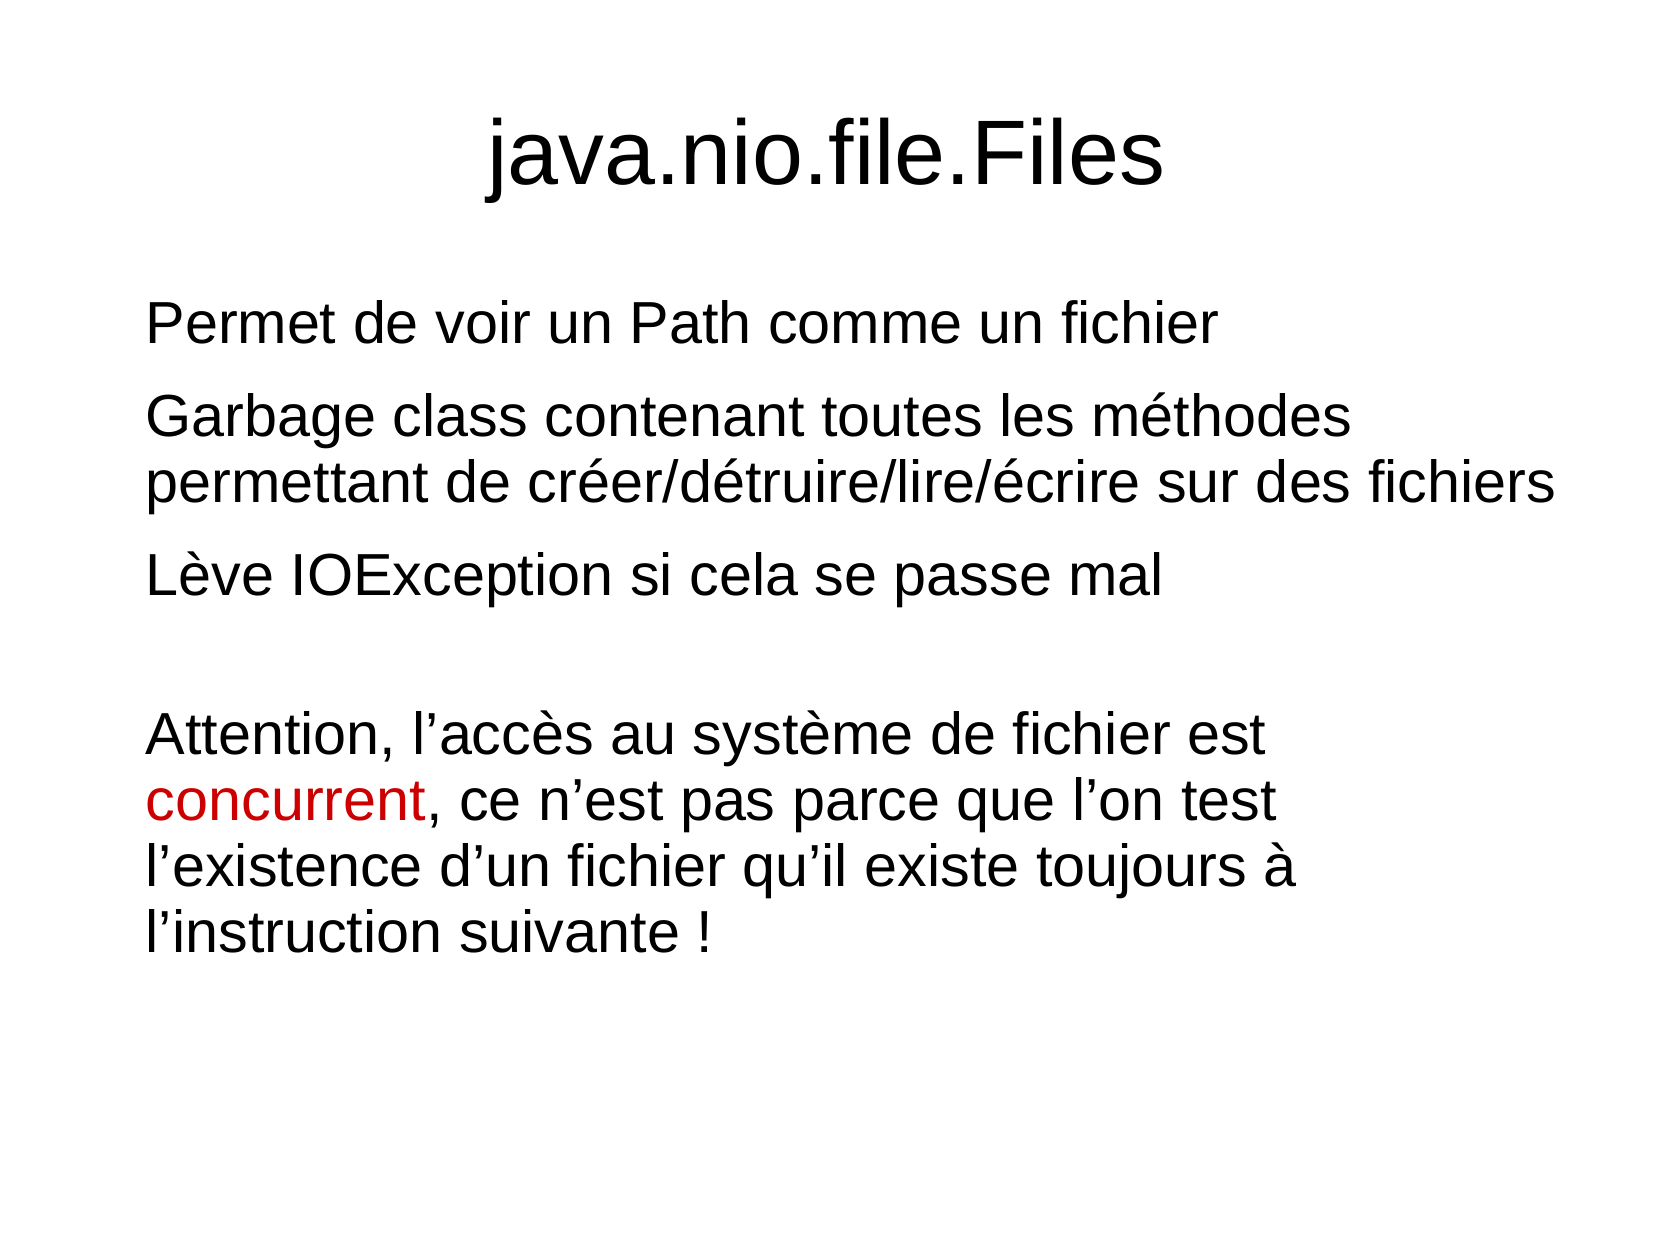

# java.nio.file.Files
Permet de voir un Path comme un fichier
Garbage class contenant toutes les méthodes permettant de créer/détruire/lire/écrire sur des fichiers
Lève IOException si cela se passe mal
Attention, l’accès au système de fichier est concurrent, ce n’est pas parce que l’on test l’existence d’un fichier qu’il existe toujours à l’instruction suivante !